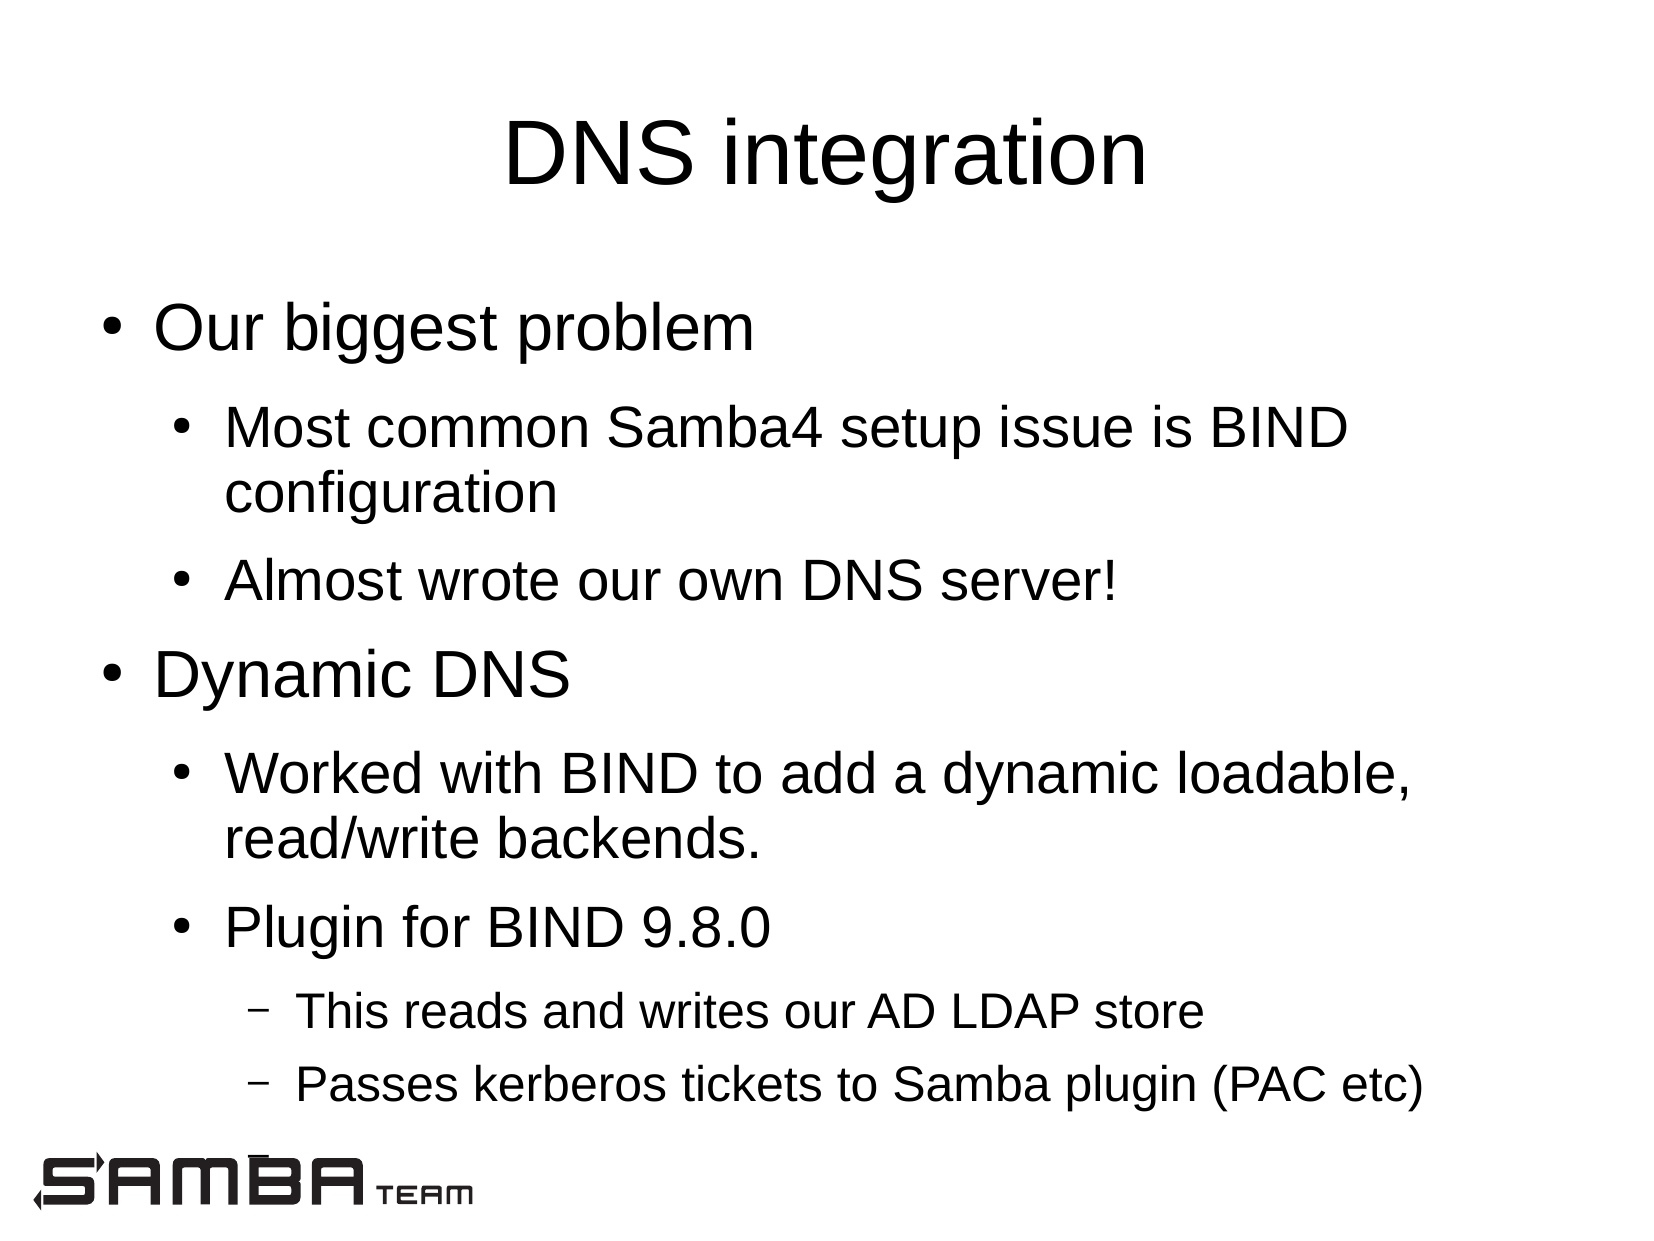

# DNS integration
Our biggest problem
Most common Samba4 setup issue is BIND configuration
Almost wrote our own DNS server!
Dynamic DNS
Worked with BIND to add a dynamic loadable, read/write backends.
Plugin for BIND 9.8.0
This reads and writes our AD LDAP store
Passes kerberos tickets to Samba plugin (PAC etc)